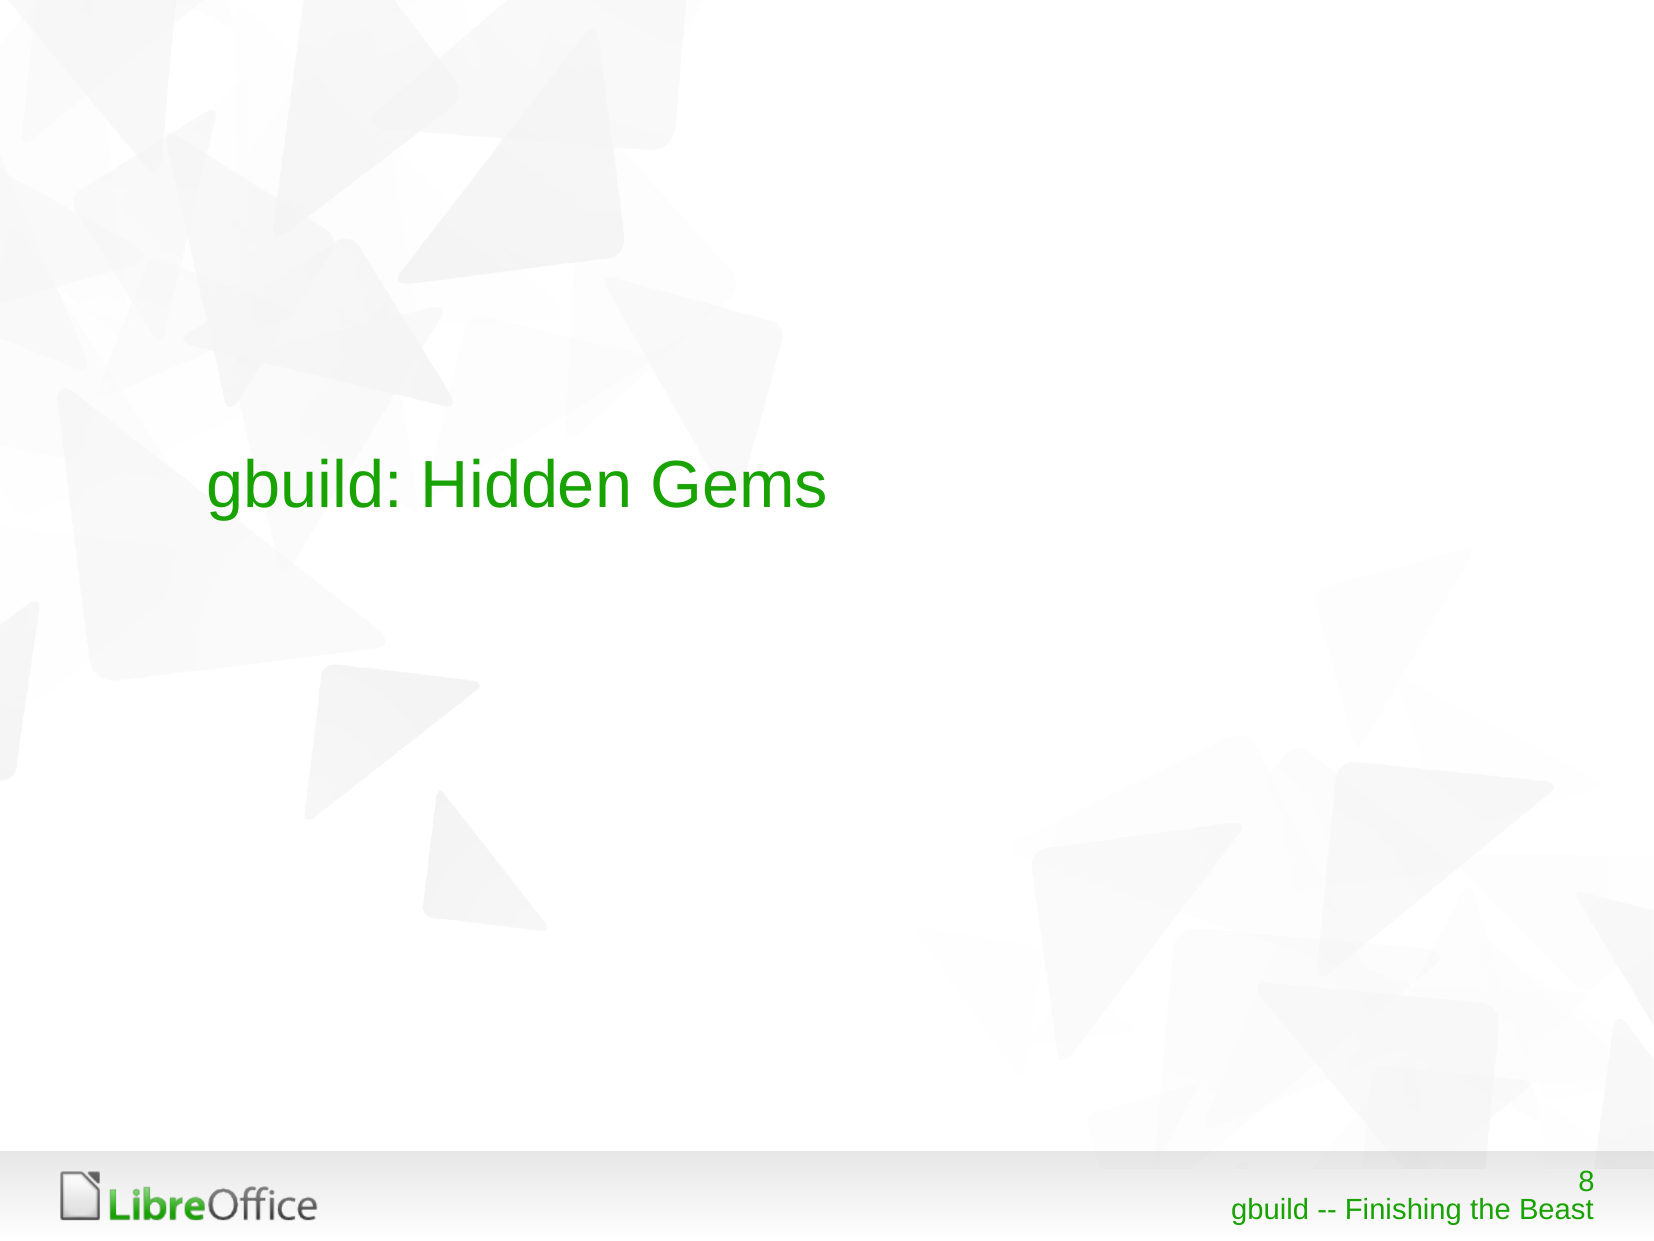

# gbuild: Hidden Gems
8
gbuild -- Finishing the Beast